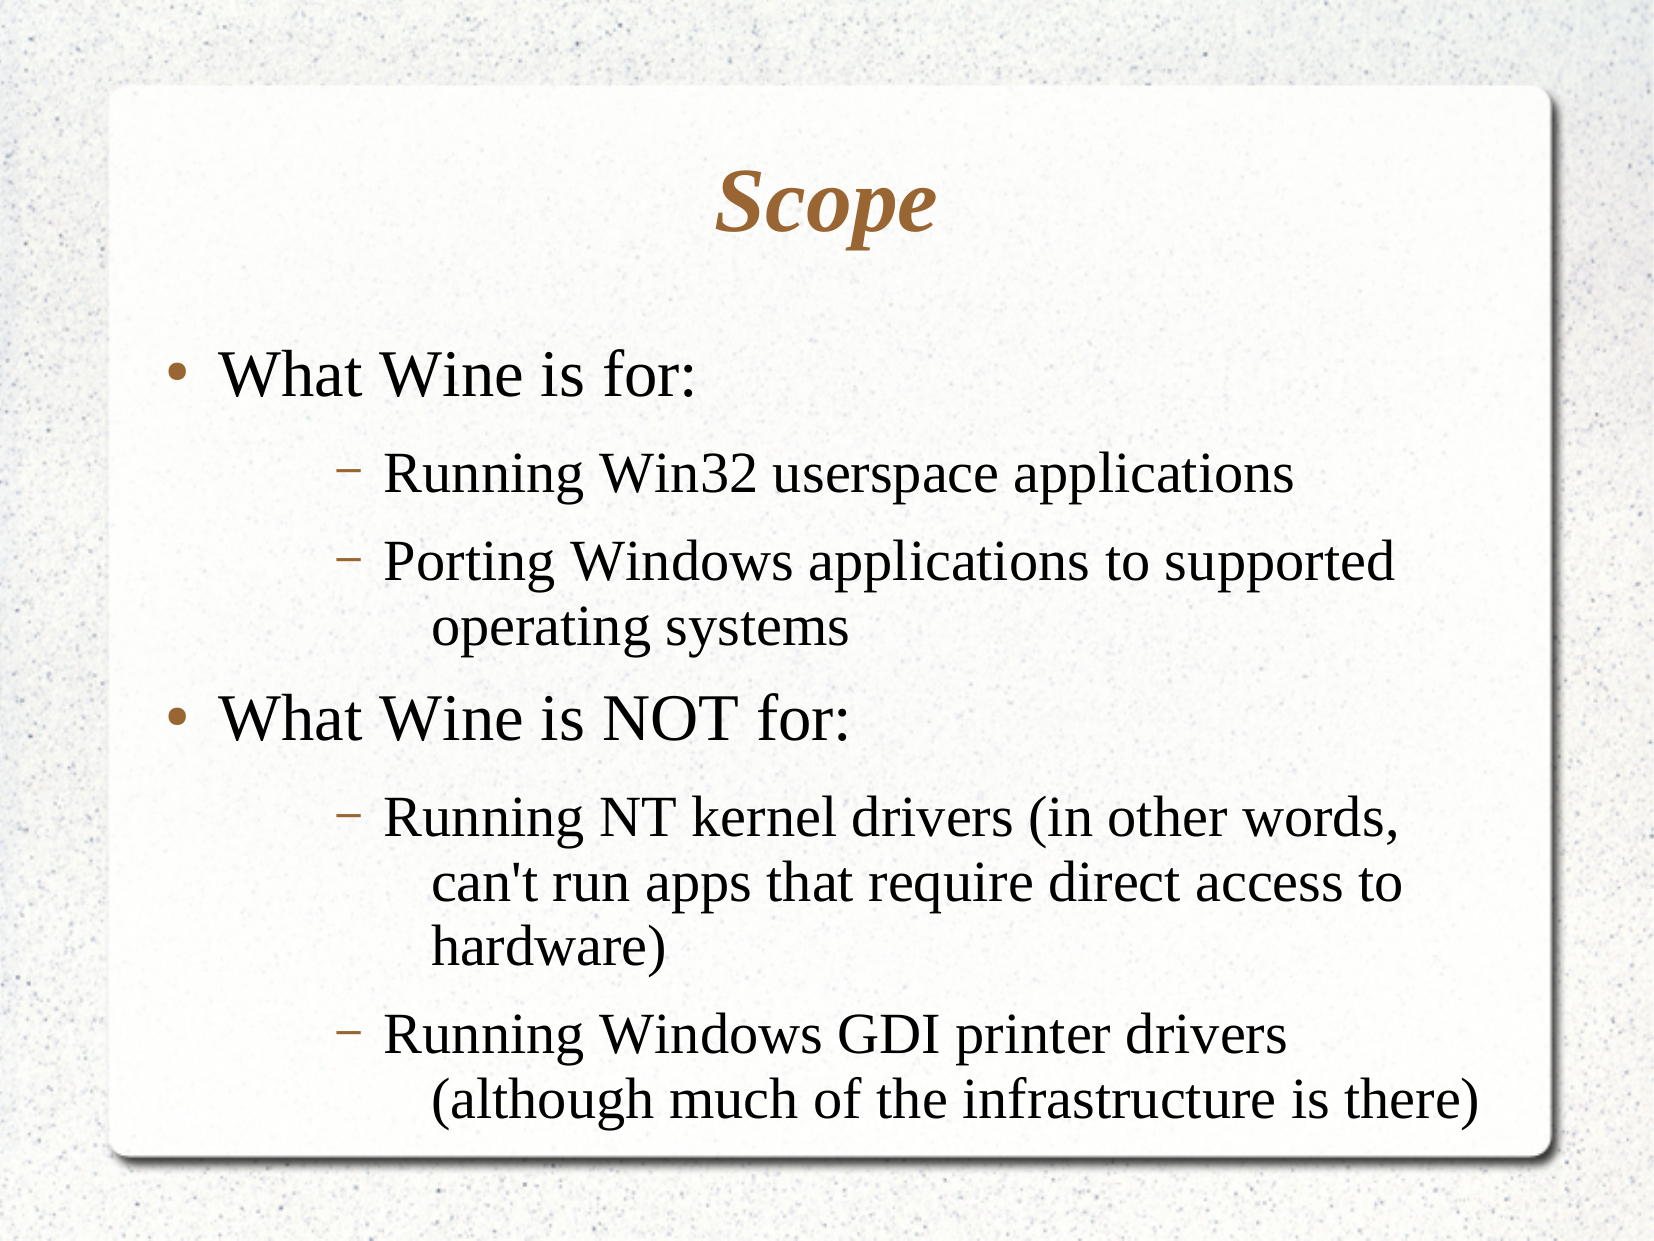

# Scope
What Wine is for:
Running Win32 userspace applications
Porting Windows applications to supported operating systems
What Wine is NOT for:
Running NT kernel drivers (in other words, can't run apps that require direct access to hardware)
Running Windows GDI printer drivers (although much of the infrastructure is there)